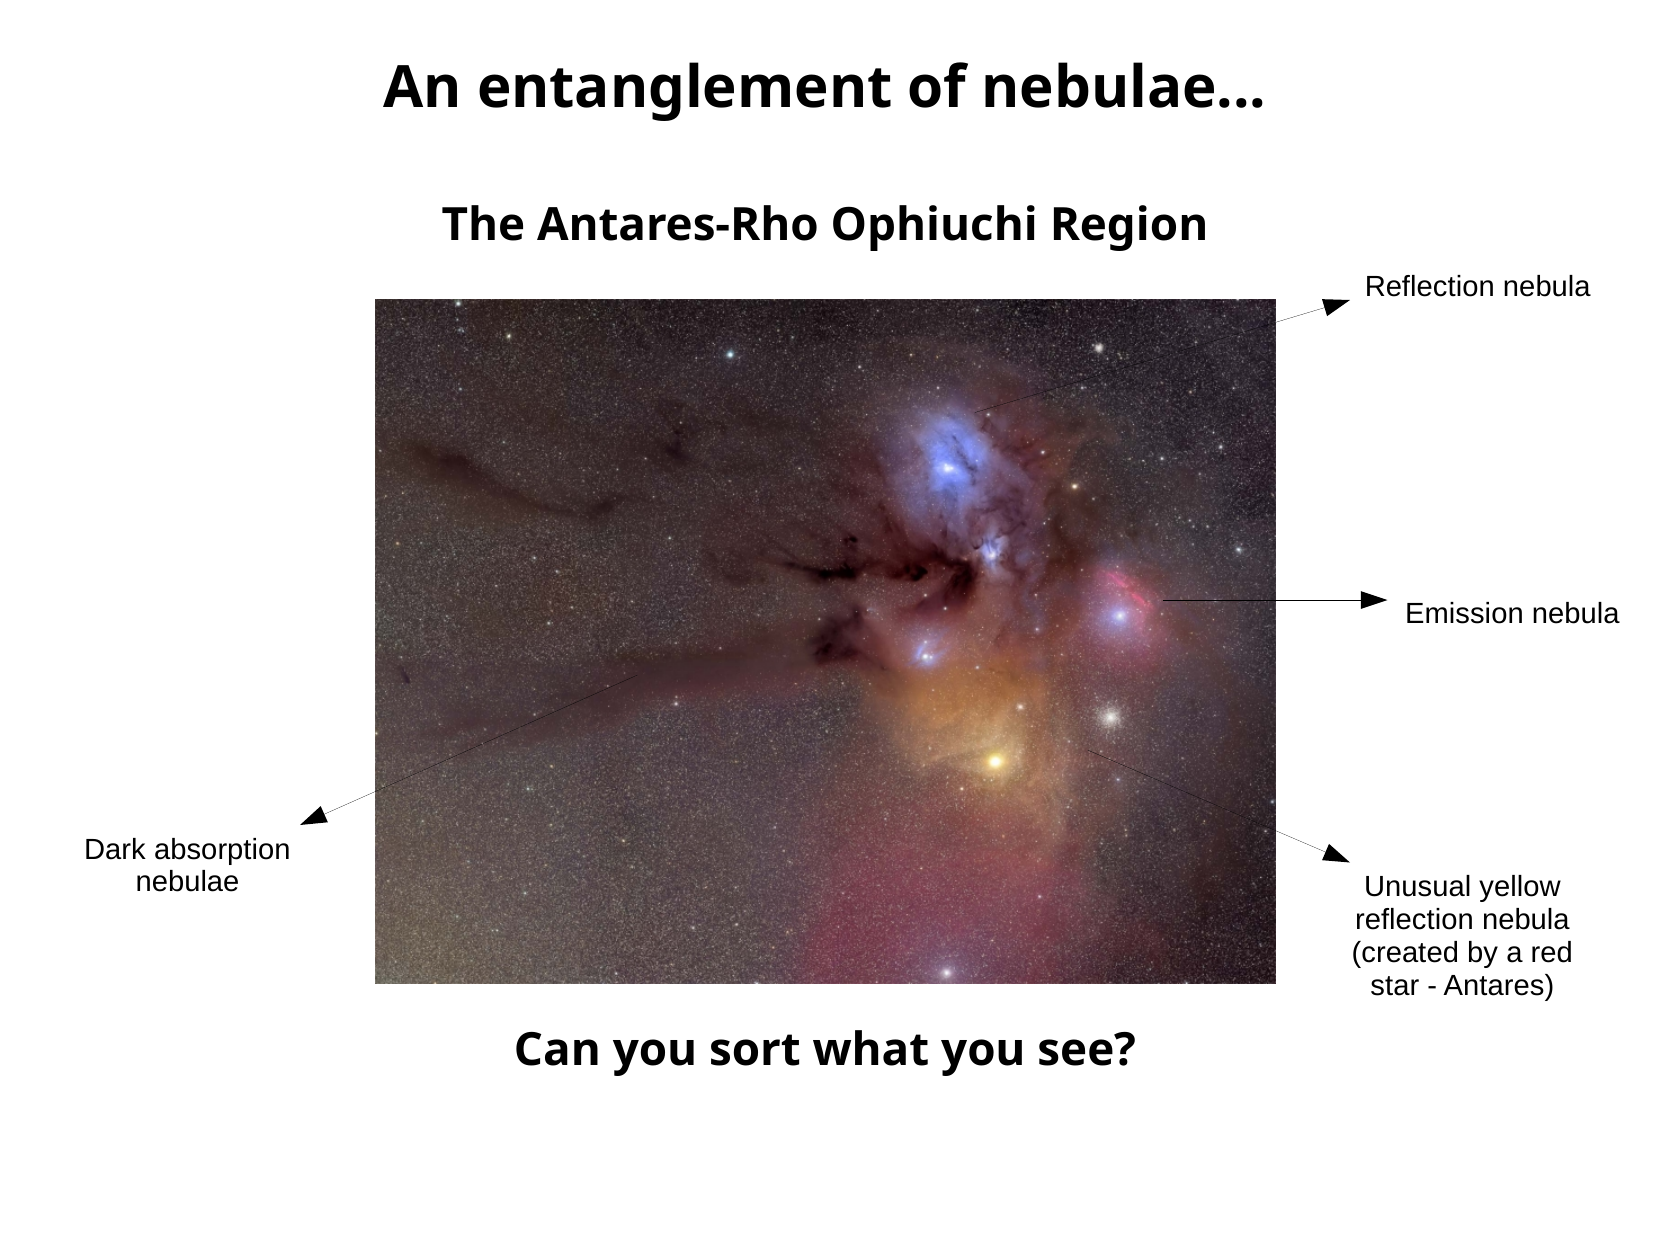

An entanglement of nebulae...
The Antares-Rho Ophiuchi Region
Reflection nebula
Emission nebula
Dark absorption nebulae
Unusual yellow reflection nebula (created by a red star - Antares)
Can you sort what you see?